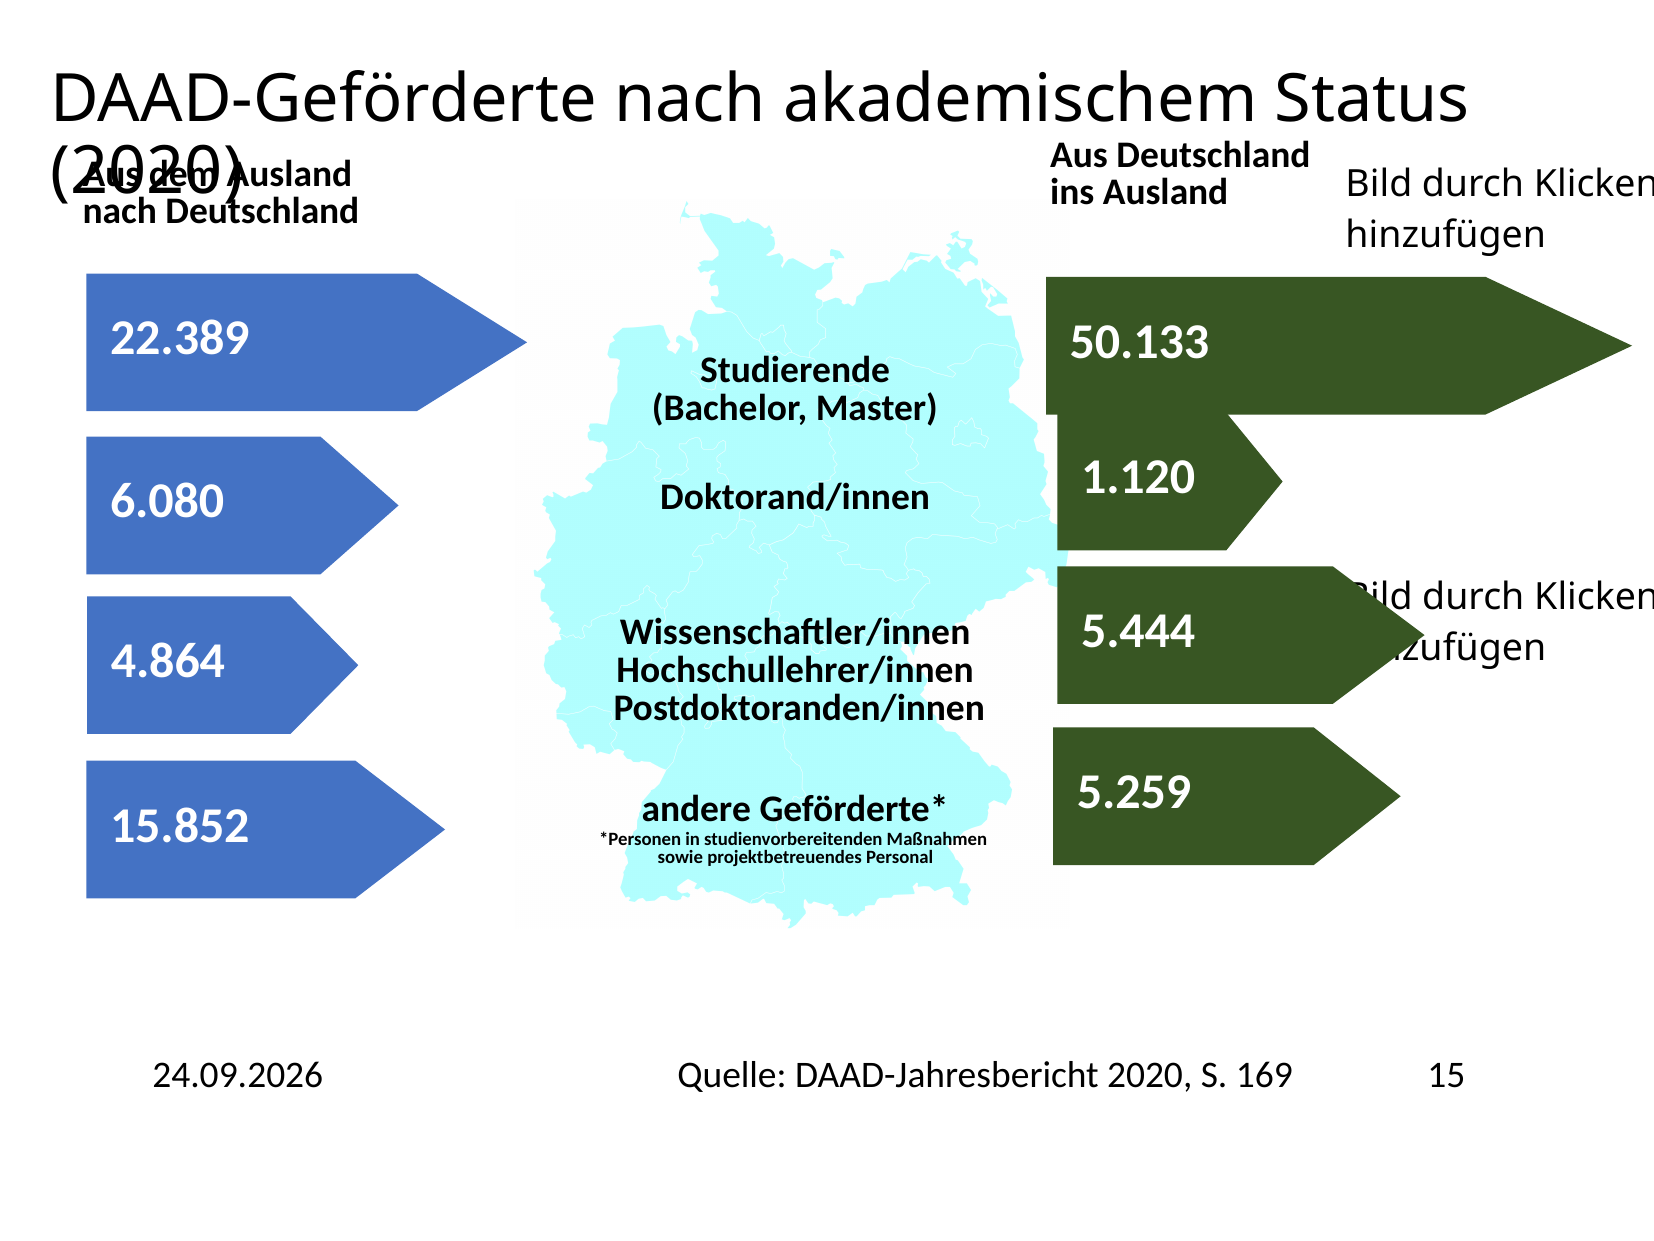

# DAAD-Geförderte nach akademischem Status (2020)
Aus Deutschland
ins Ausland
Aus dem Ausland
nach Deutschland
22.389
50.133
Studierende
(Bachelor, Master)
1.120
Doktorand/innen
6.080
5.444
4.864
Wissenschaftler/innen
Hochschullehrer/innen
 Postdoktoranden/innen
5.259
15.852
andere Geförderte*
*Personen in studienvorbereitenden Maßnahmen
sowie projektbetreuendes Personal
Quelle: DAAD-Jahresbericht 2020, S. 169